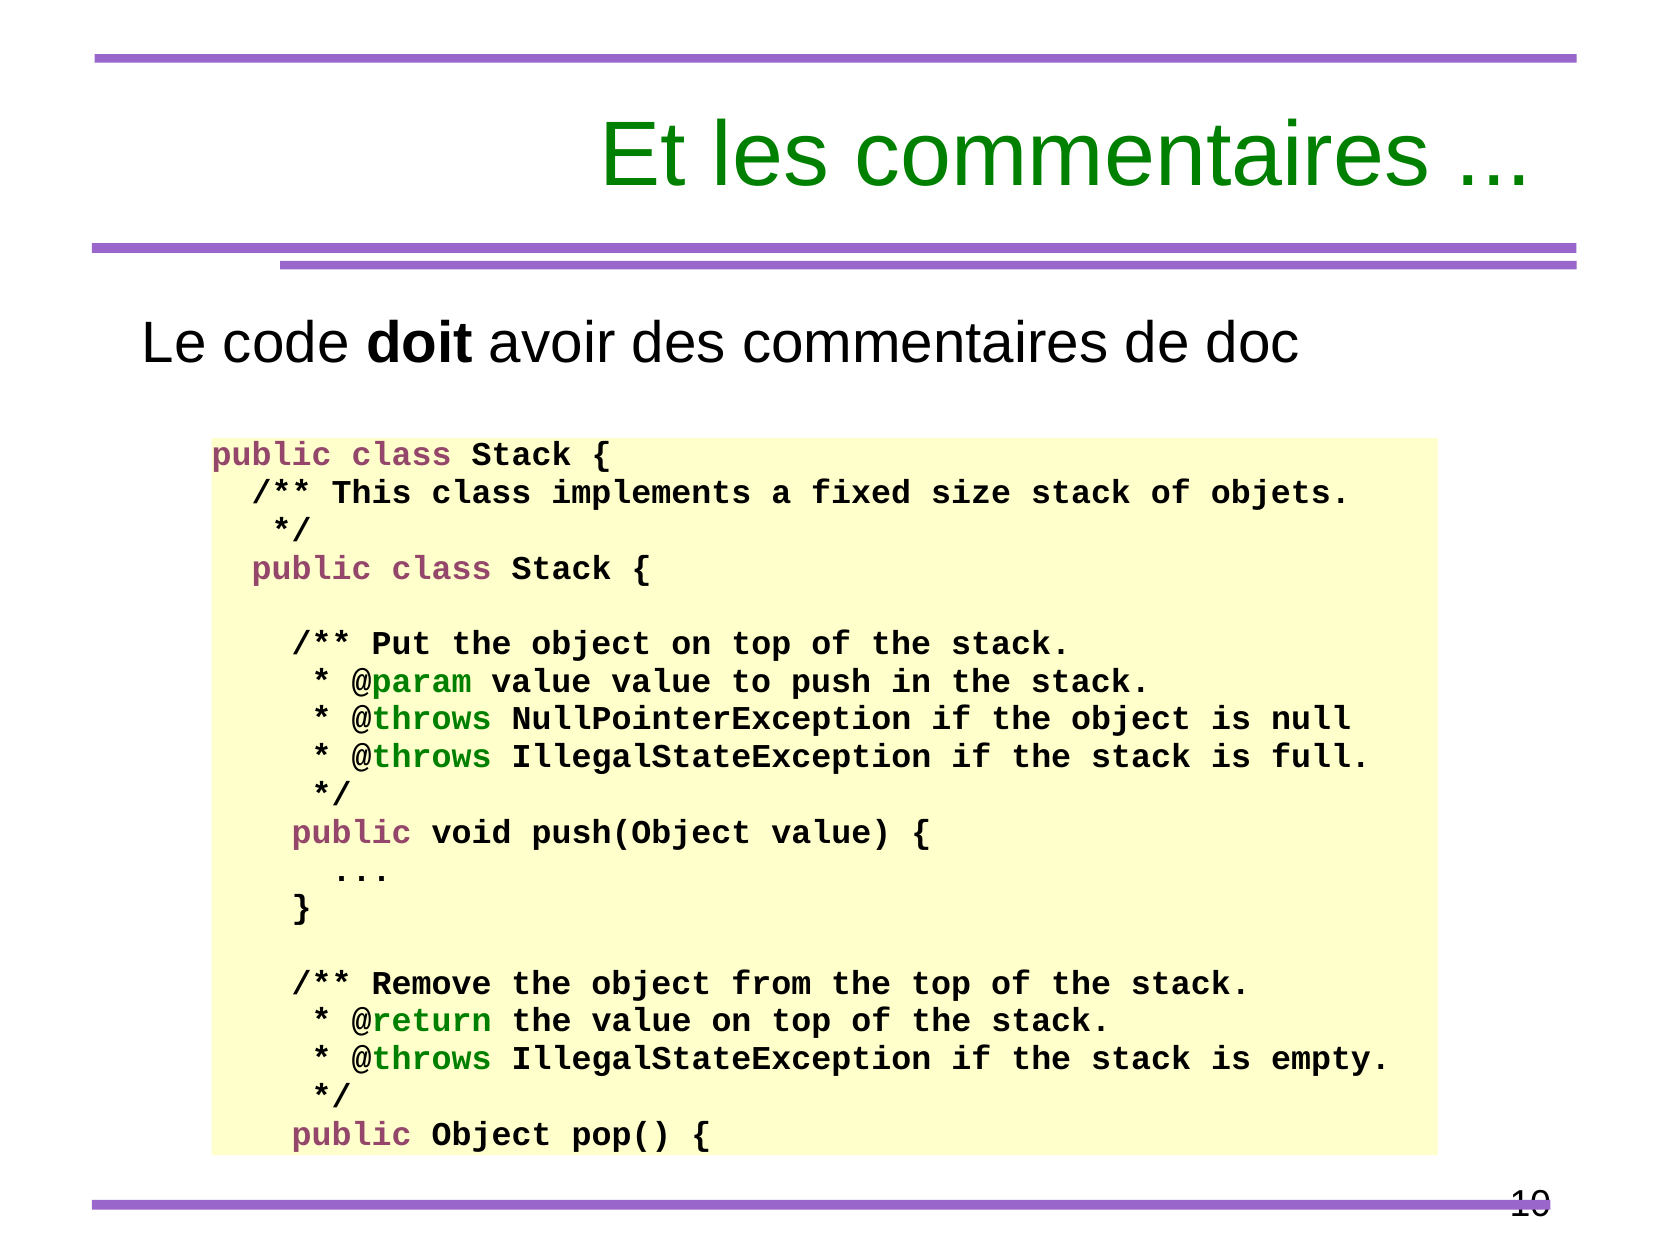

# Et les commentaires ...
Le code doit avoir des commentaires de doc
public class Stack {
 /** This class implements a fixed size stack of objets.
 */
 public class Stack {
 /** Put the object on top of the stack.
 * @param value value to push in the stack.
 * @throws NullPointerException if the object is null
 * @throws IllegalStateException if the stack is full.
 */
 public void push(Object value) {
 ...
 }
 /** Remove the object from the top of the stack.
 * @return the value on top of the stack.
 * @throws IllegalStateException if the stack is empty.
 */
 public Object pop() {